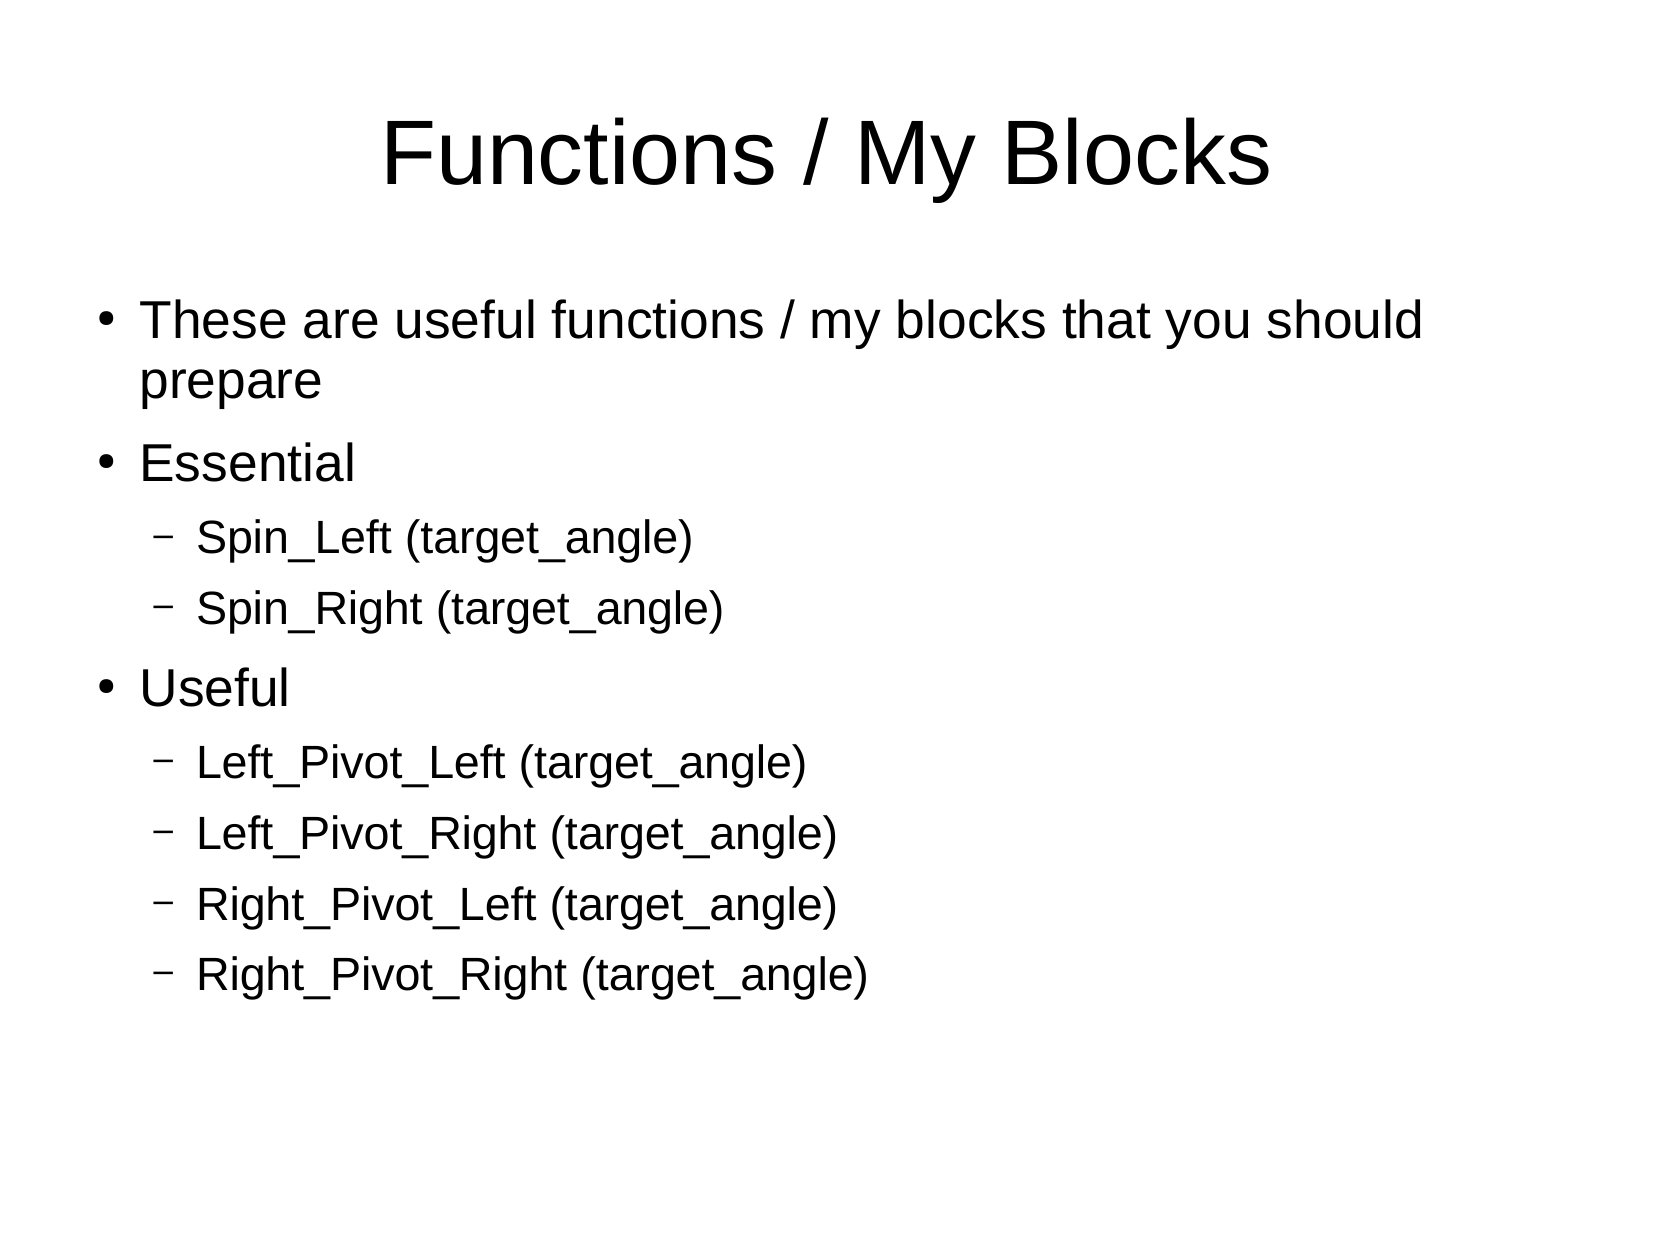

# Functions / My Blocks
These are useful functions / my blocks that you should prepare
Essential
Spin_Left (target_angle)
Spin_Right (target_angle)
Useful
Left_Pivot_Left (target_angle)
Left_Pivot_Right (target_angle)
Right_Pivot_Left (target_angle)
Right_Pivot_Right (target_angle)